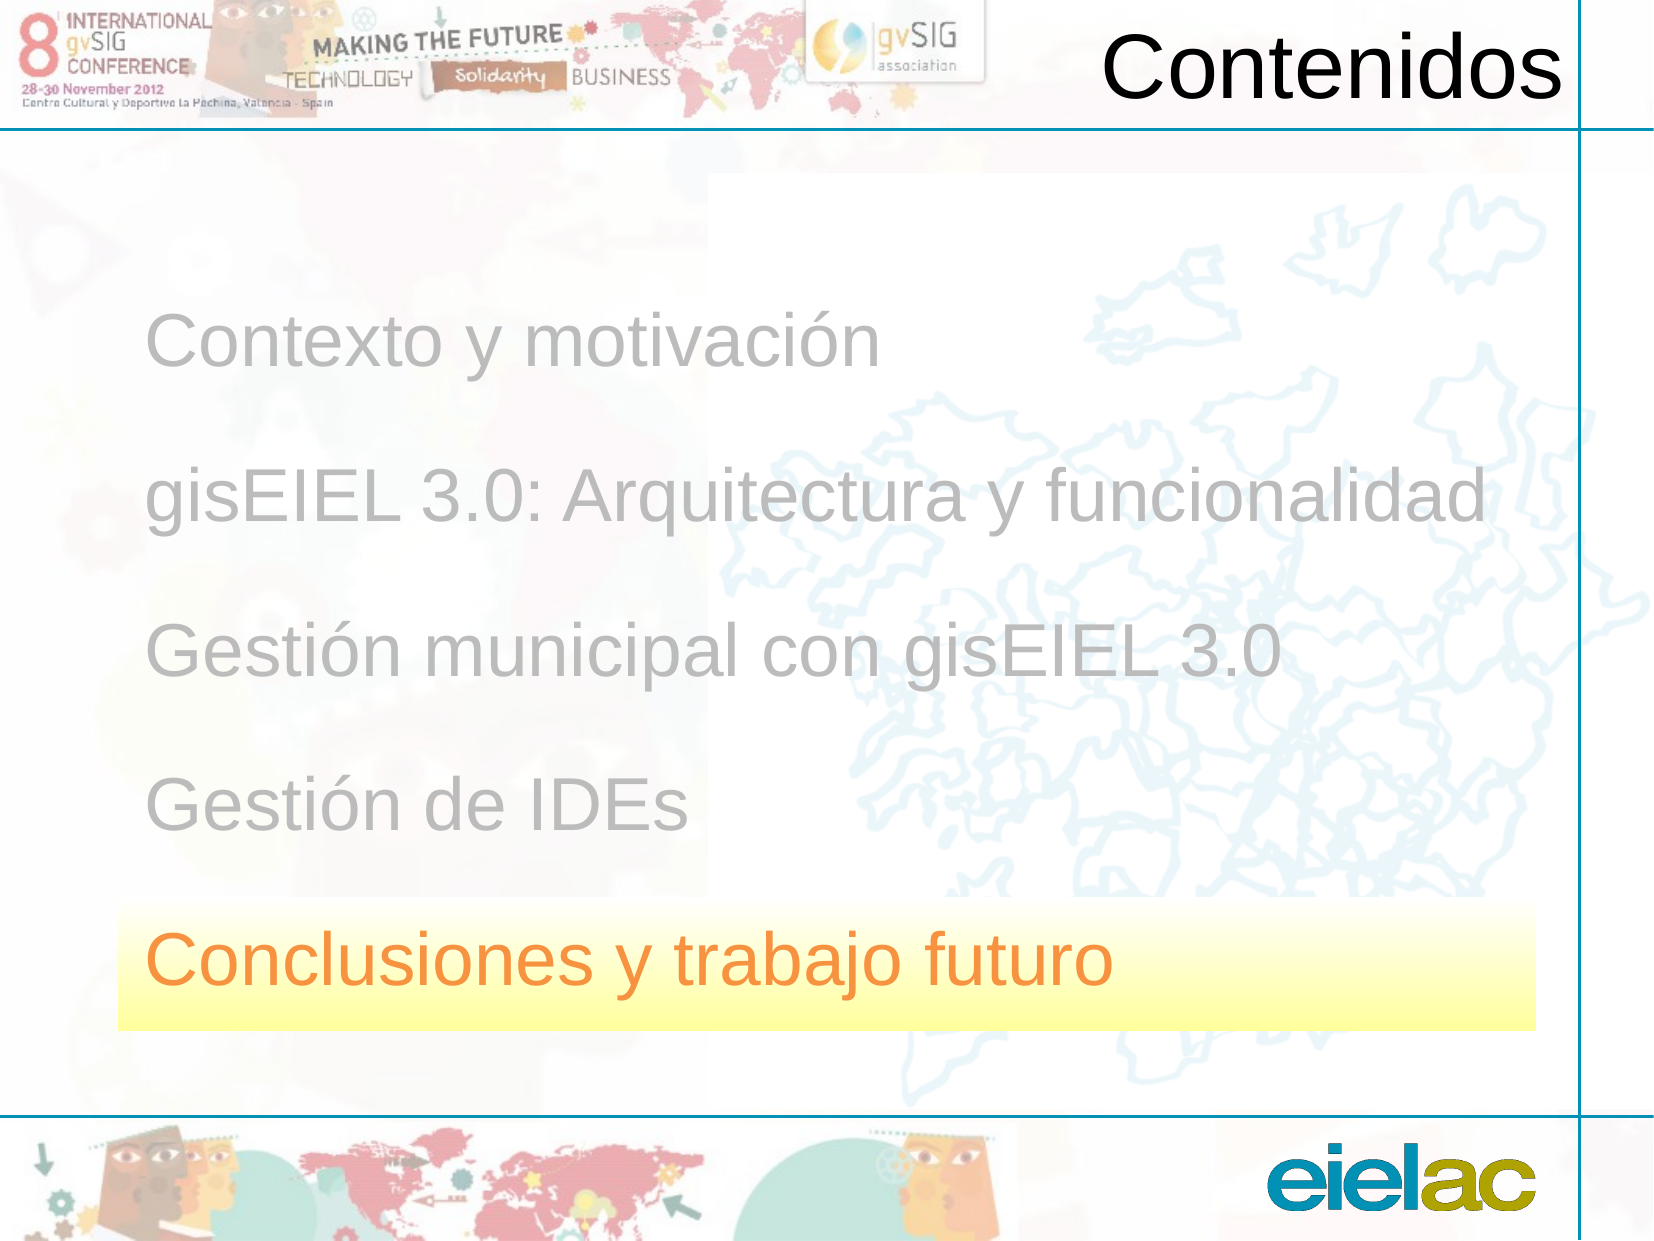

# Contenidos
Contexto y motivación
gisEIEL 3.0: Arquitectura y funcionalidad
Gestión municipal con gisEIEL 3.0
Gestión de IDEs
Conclusiones y trabajo futuro